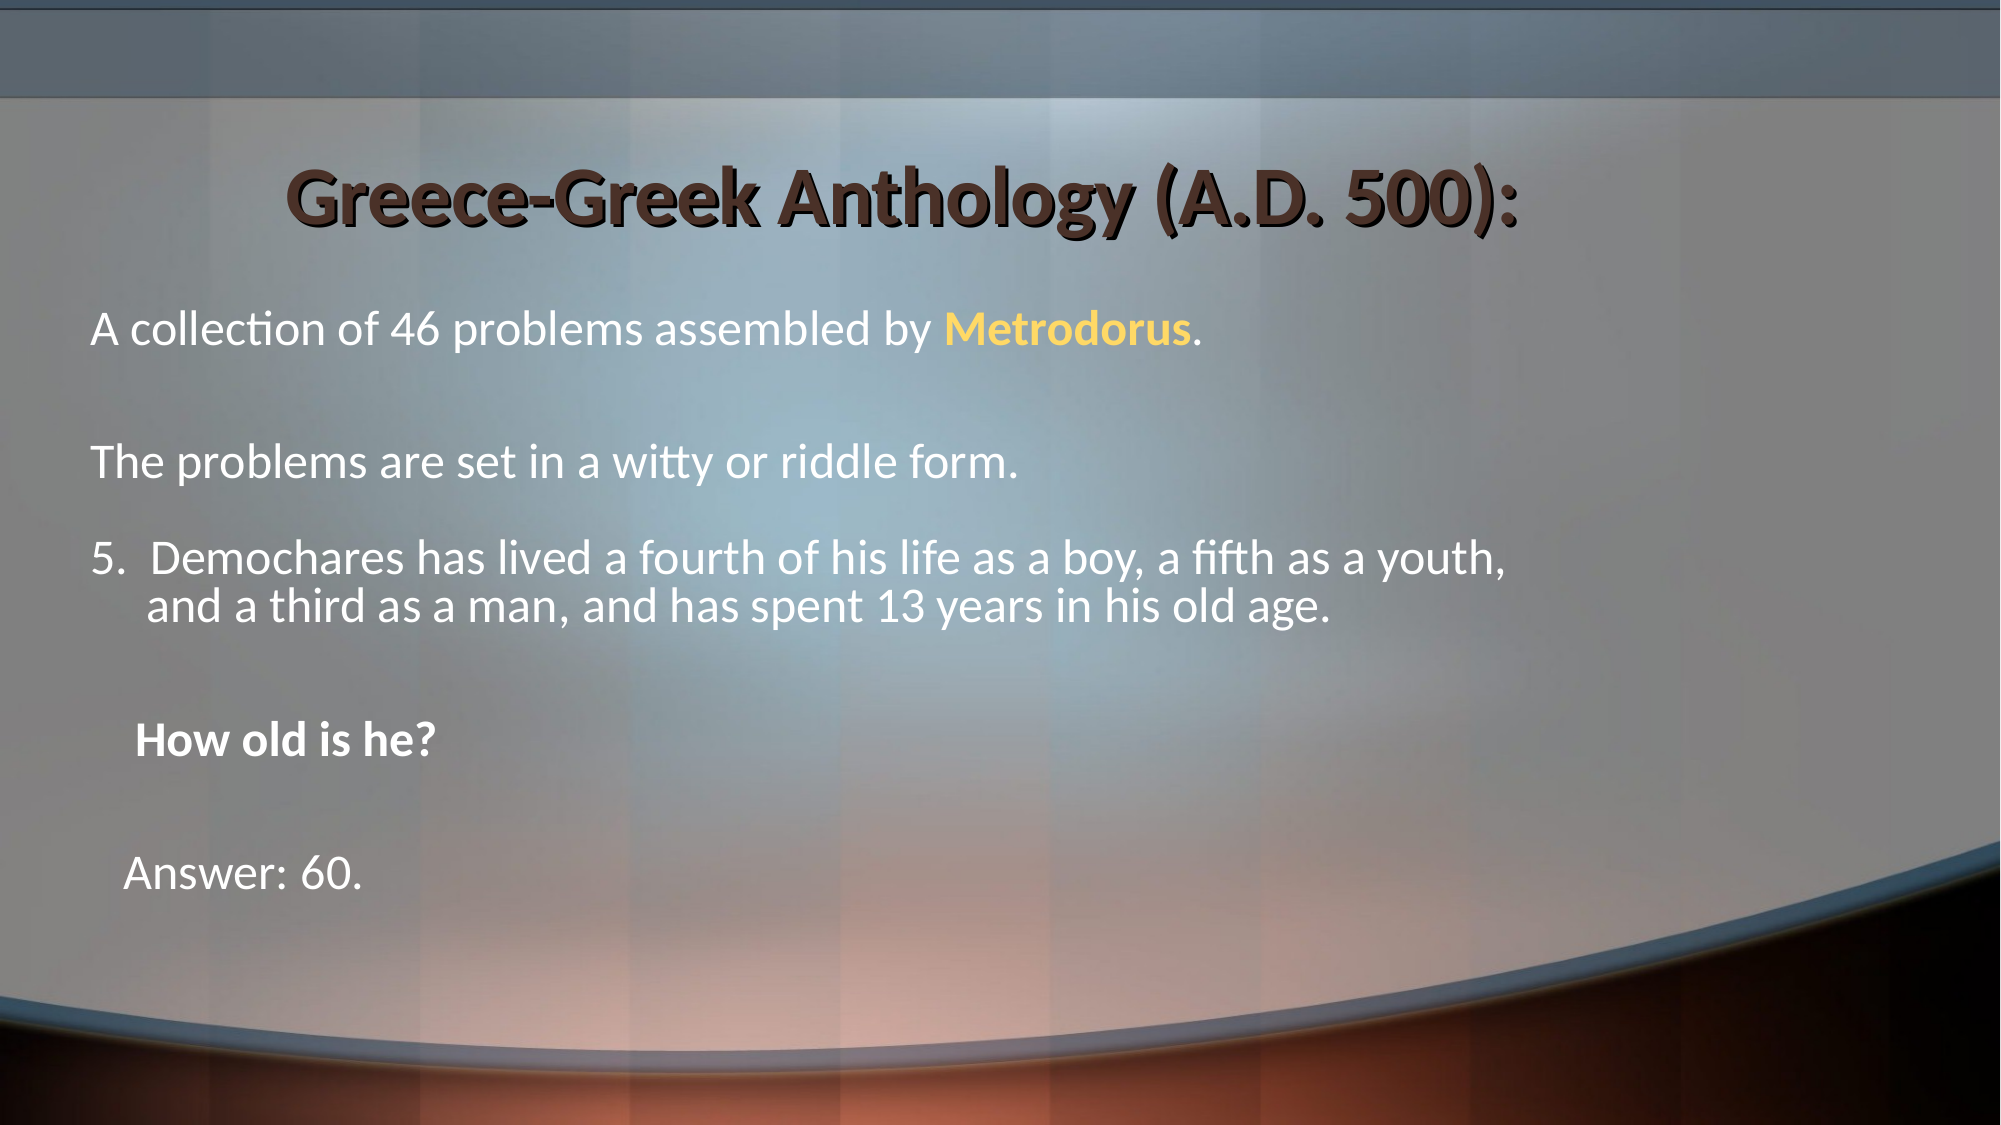

# Greece-Greek Anthology (A.D. 500):
A collection of 46 problems assembled by Metrodorus.
The problems are set in a witty or riddle form.
5. Demochares has lived a fourth of his life as a boy, a fifth as a youth,
 and a third as a man, and has spent 13 years in his old age.
 How old is he?
 Answer: 60.